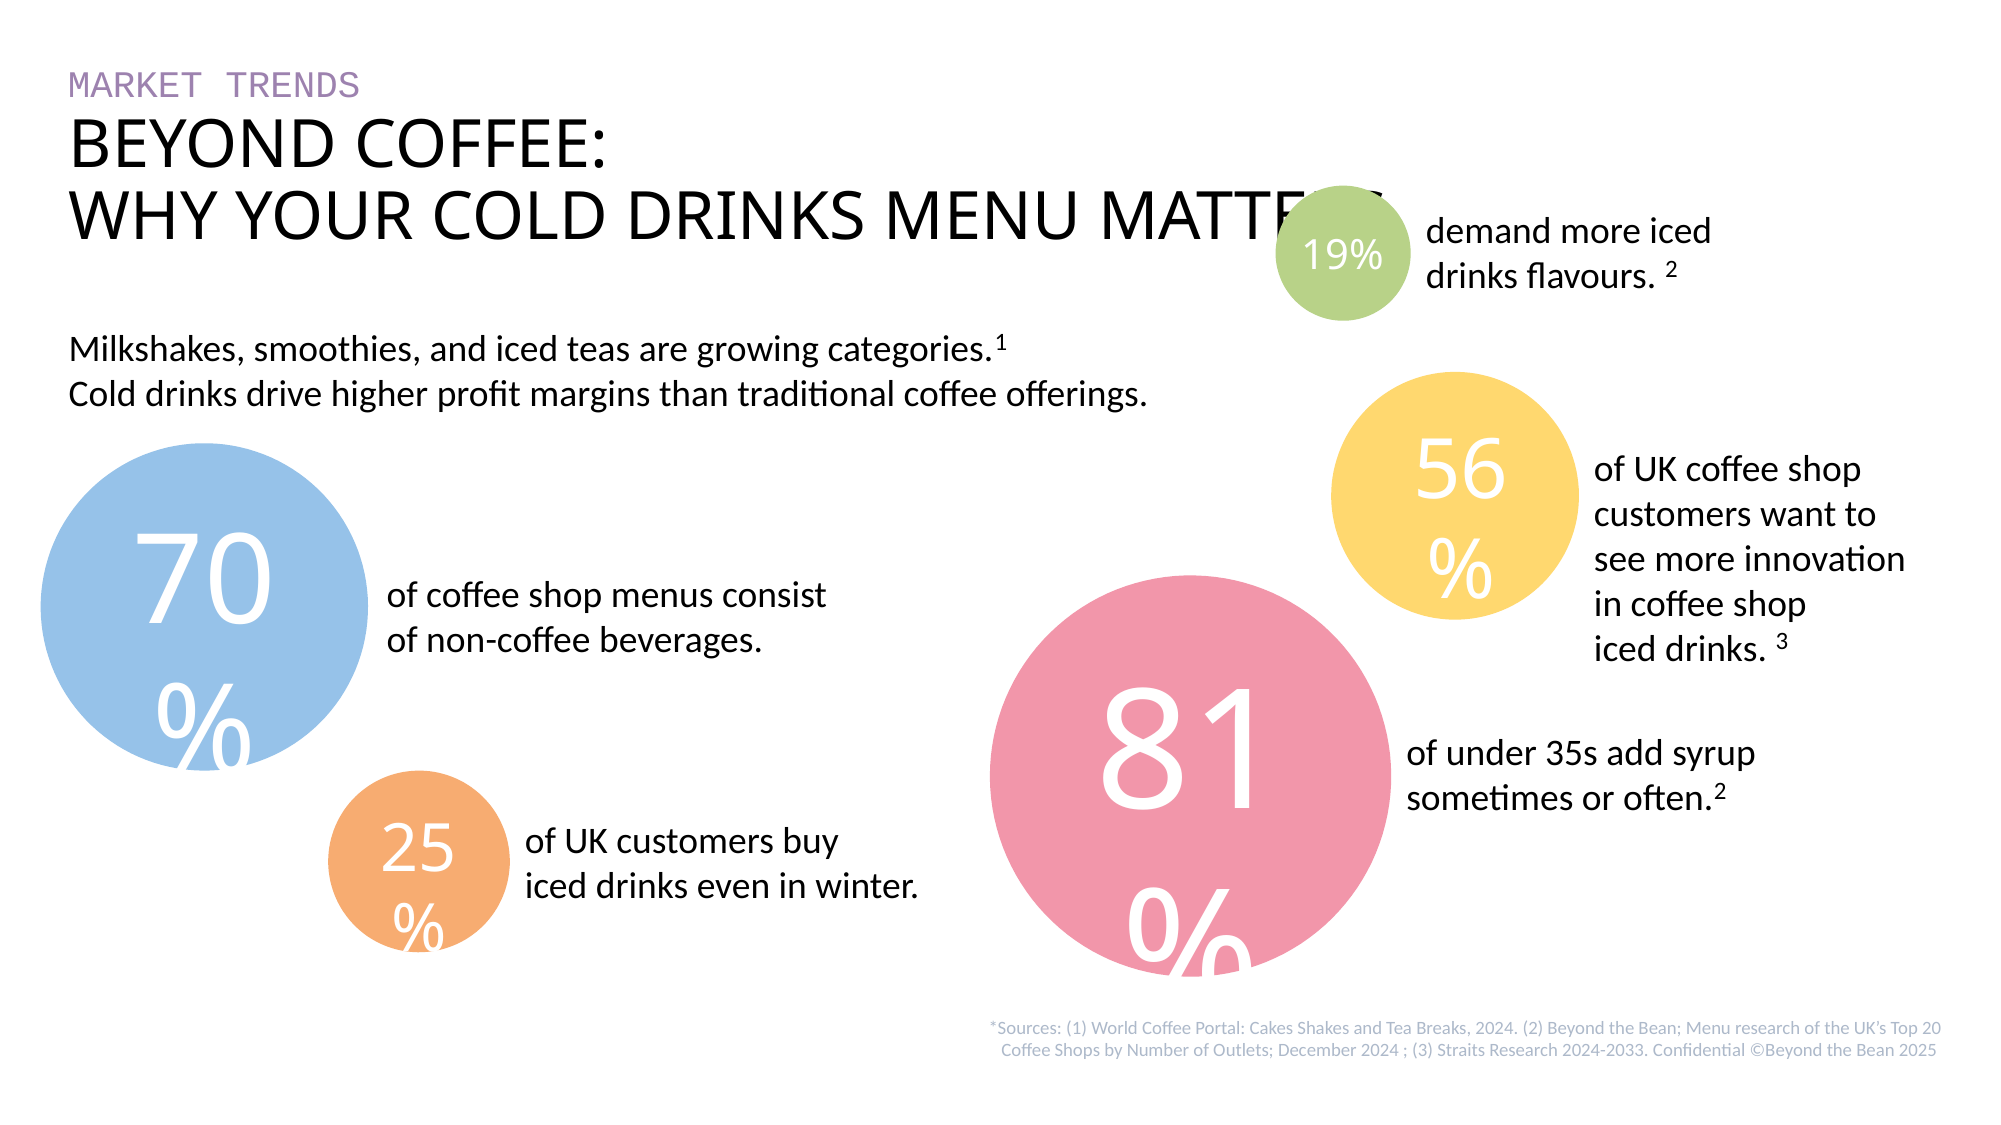

Market trends
Beyond Coffee:
Why Your Cold Drinks Menu Matters
19%
demand more iced
drinks flavours. 2
Milkshakes, smoothies, and iced teas are growing categories.1
Cold drinks drive higher profit margins than traditional coffee offerings.
56%
of UK coffee shop
customers want to see more innovation in coffee shop
iced drinks. 3
70%
of coffee shop menus consist of non-coffee beverages.
81%
of under 35s add syrup sometimes or often.2
25%
of UK customers buy
iced drinks even in winter.
*Sources: (1) World Coffee Portal: Cakes Shakes and Tea Breaks, 2024. (2) Beyond the Bean; Menu research of the UK’s Top 20 Coffee Shops by Number of Outlets; December 2024 ; (3) Straits Research 2024-2033. Confidential ©Beyond the Bean 2025